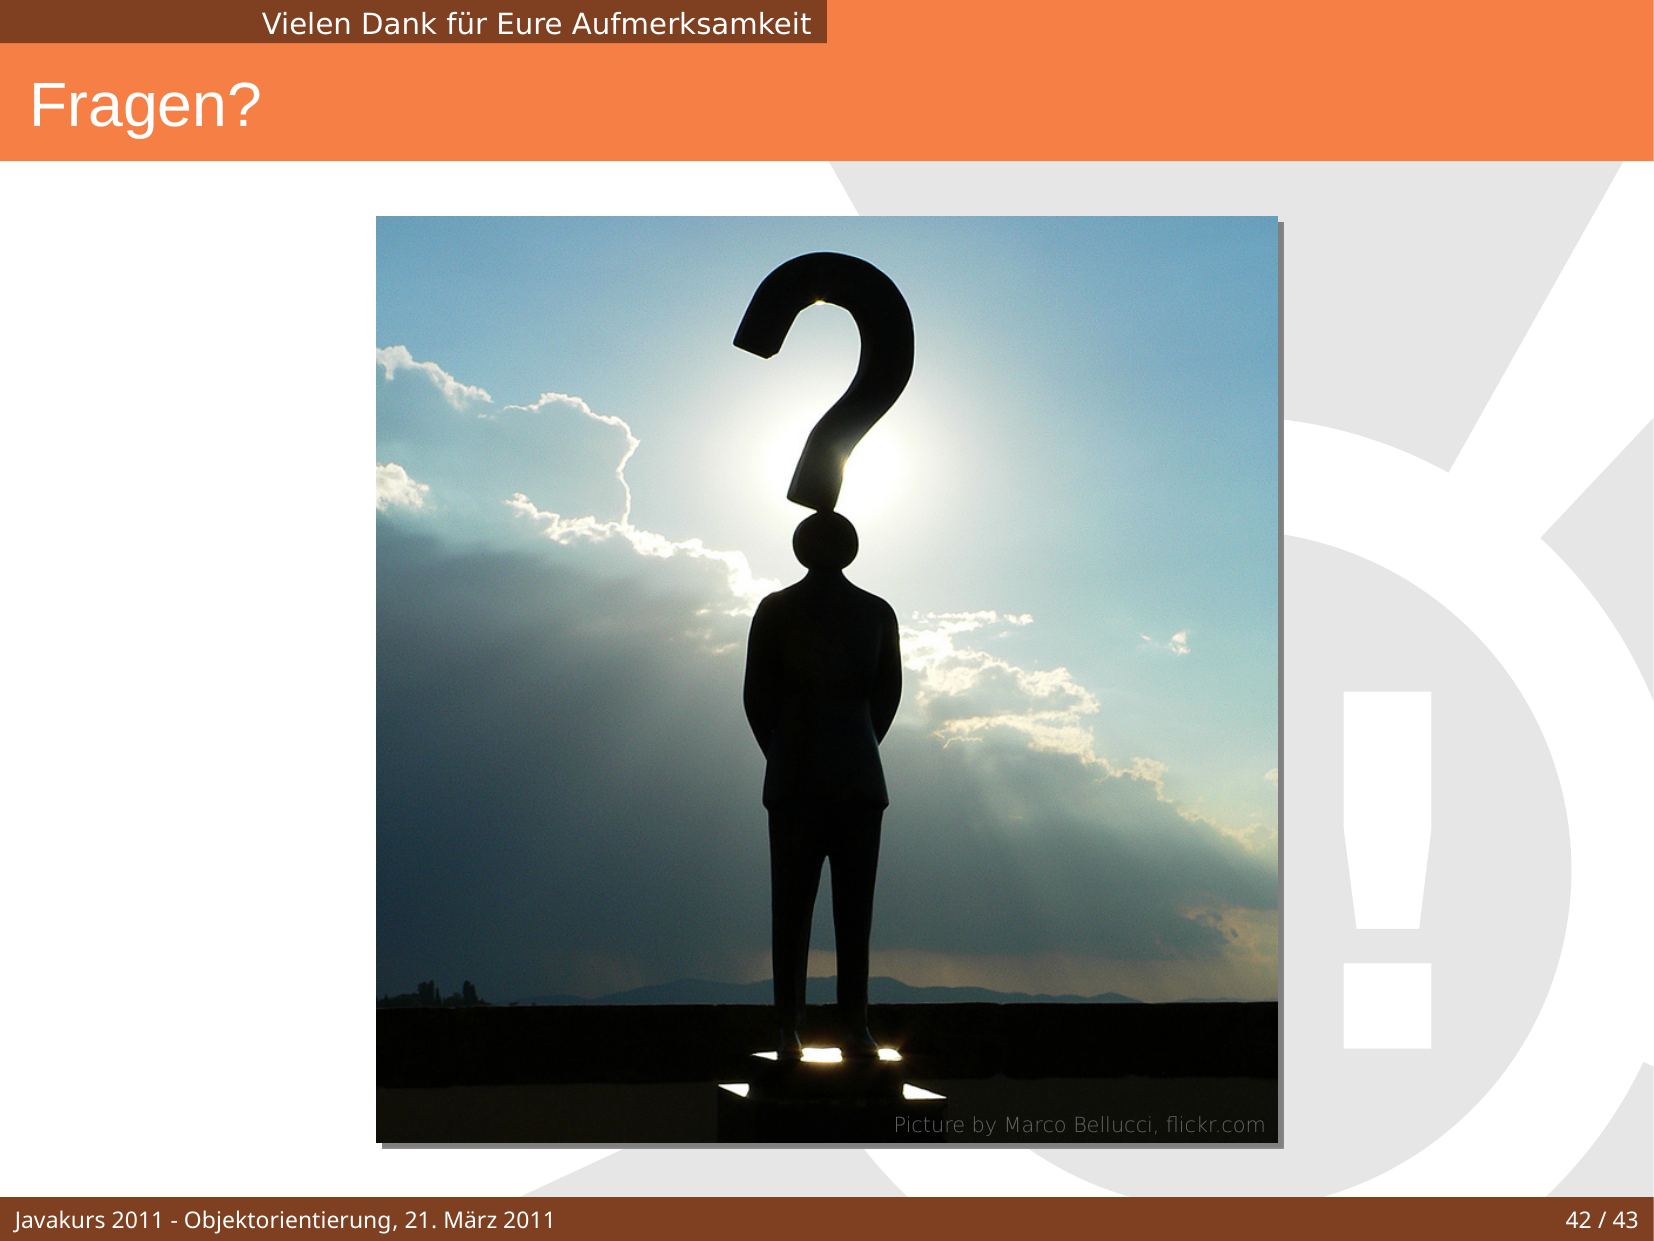

Vielen Dank für Eure Aufmerksamkeit
# Fragen?
Picture by Marco Bellucci, flickr.com